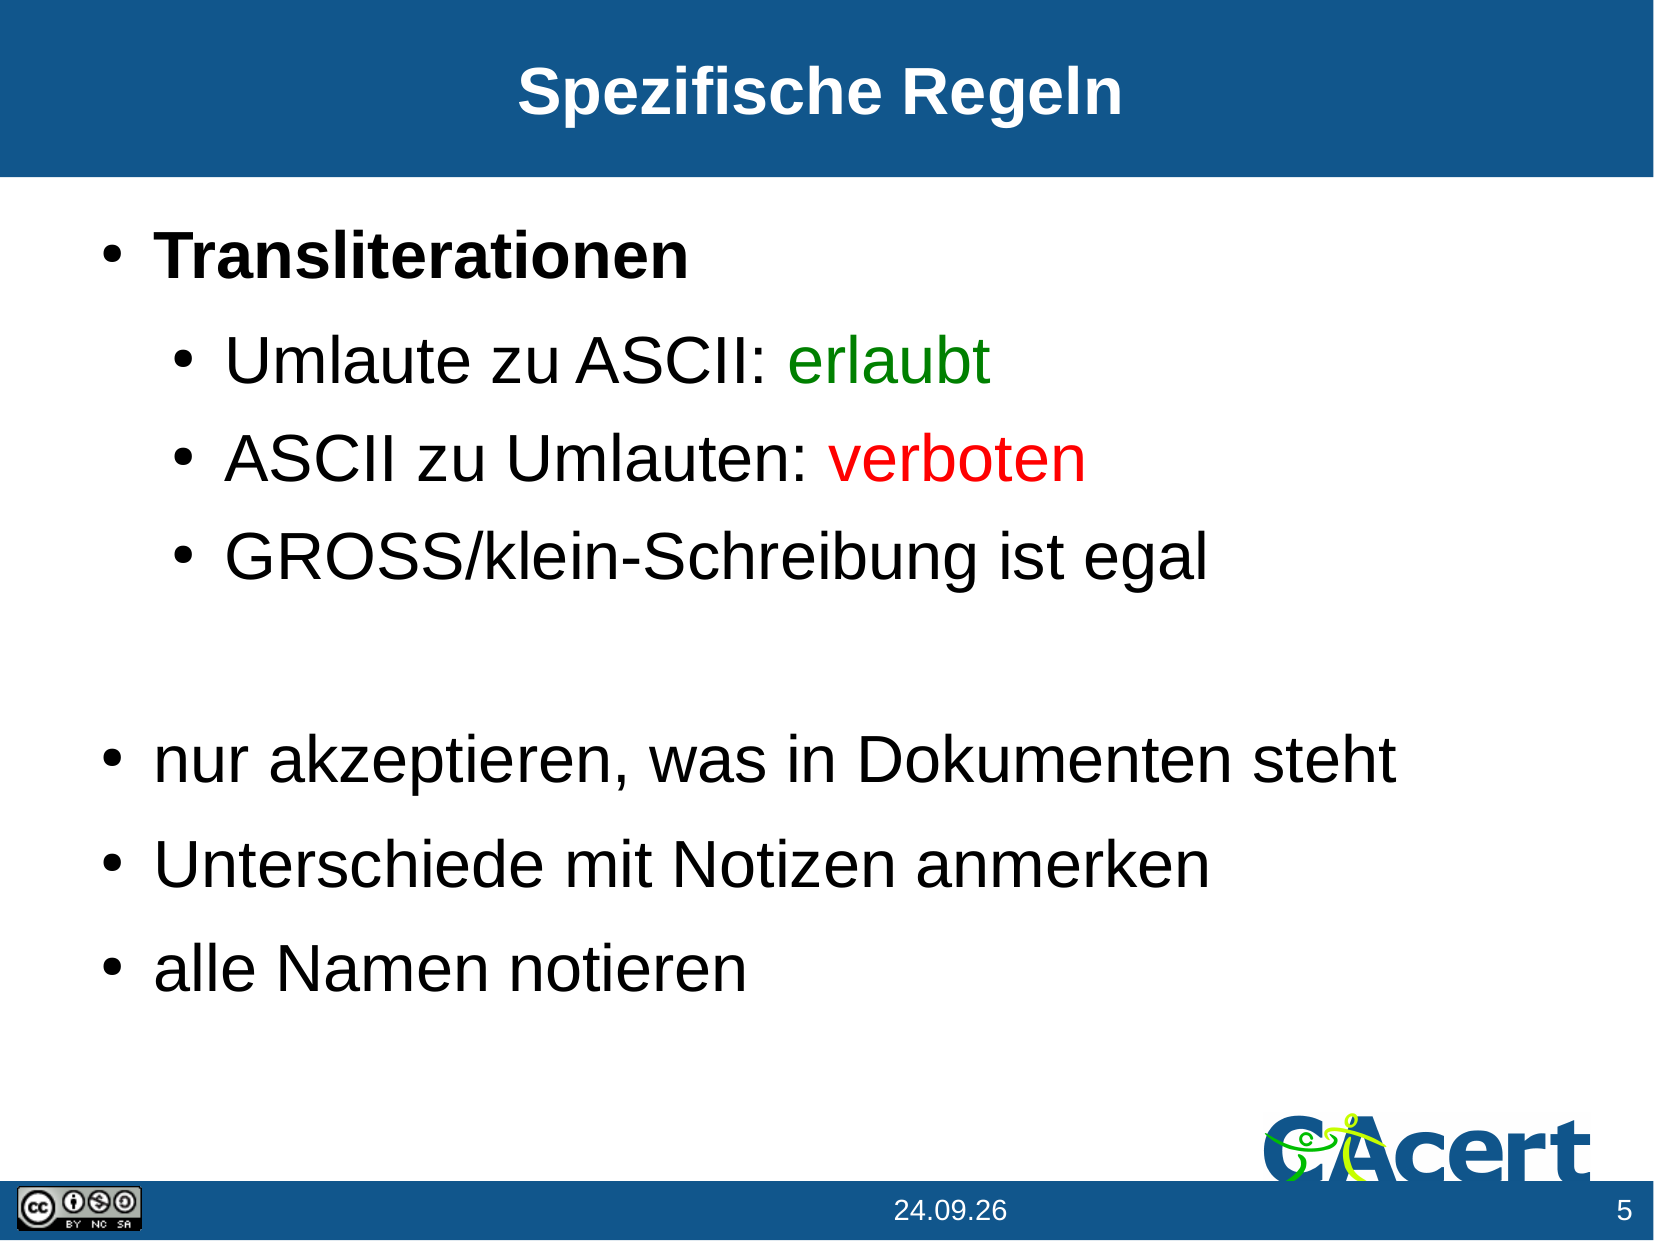

# Spezifische Regeln
Transliterationen
Umlaute zu ASCII: erlaubt
ASCII zu Umlauten: verboten
GROSS/klein-Schreibung ist egal
nur akzeptieren, was in Dokumenten steht
Unterschiede mit Notizen anmerken
alle Namen notieren